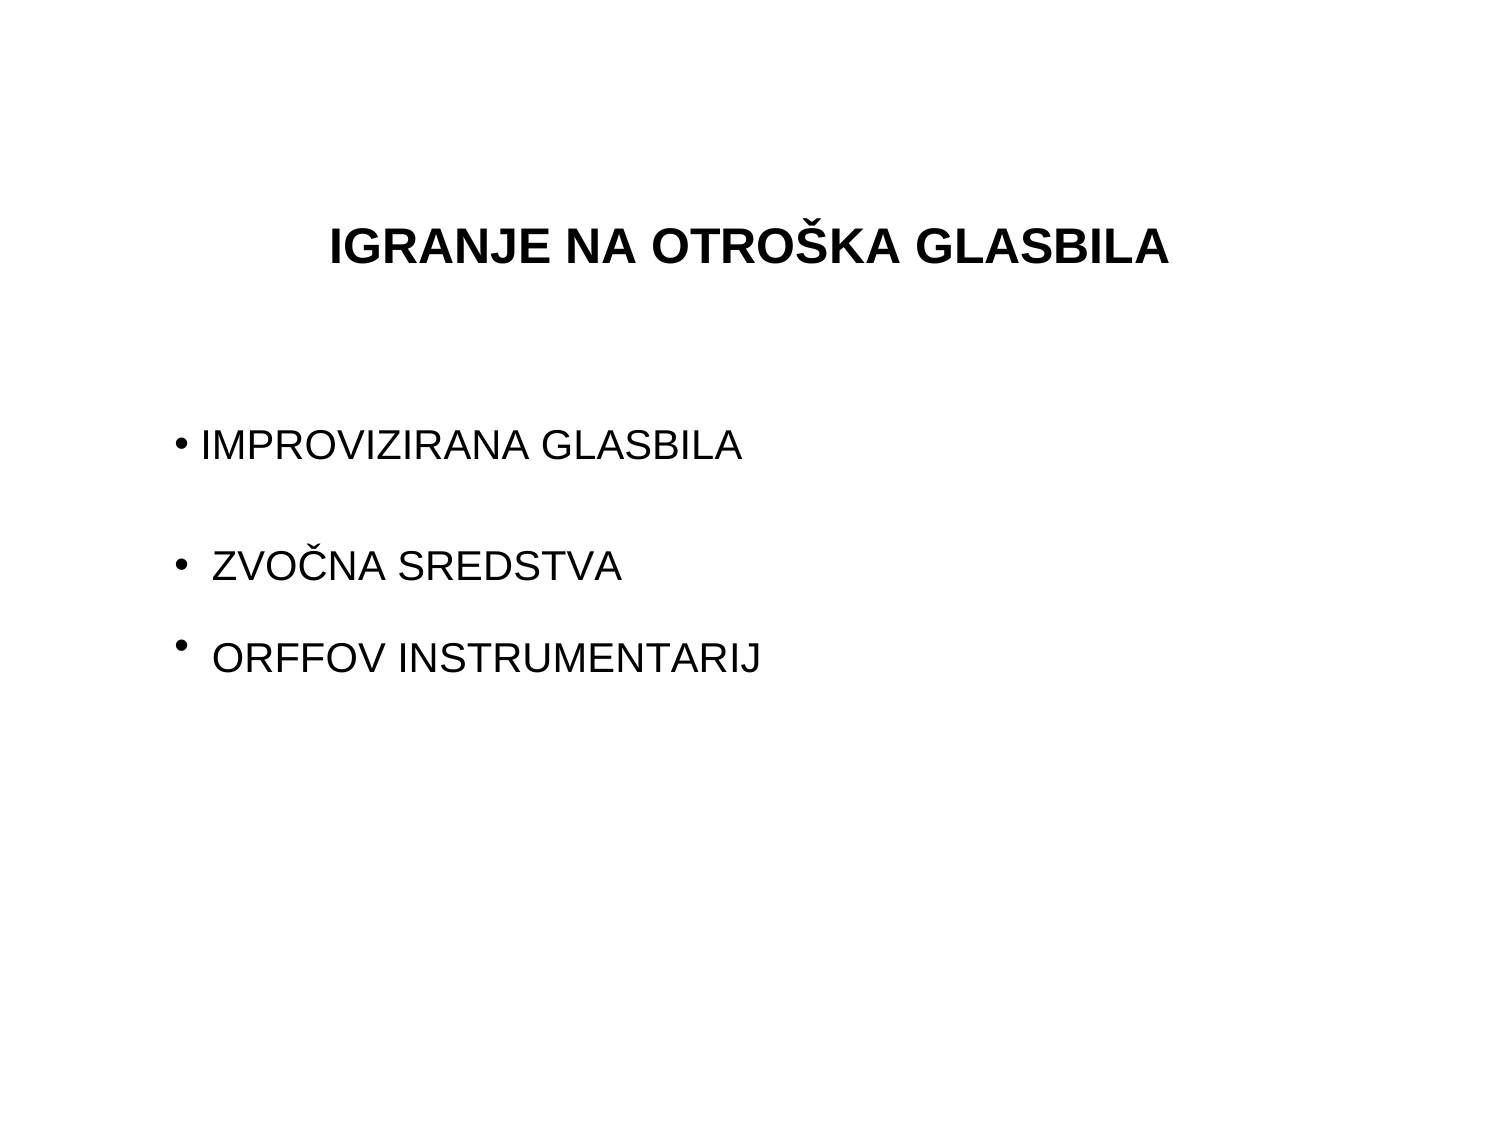

# IGRANJE NA OTROŠKA GLASBILA
 IMPROVIZIRANA GLASBILA
 ZVOČNA SREDSTVA
 ORFFOV INSTRUMENTARIJ